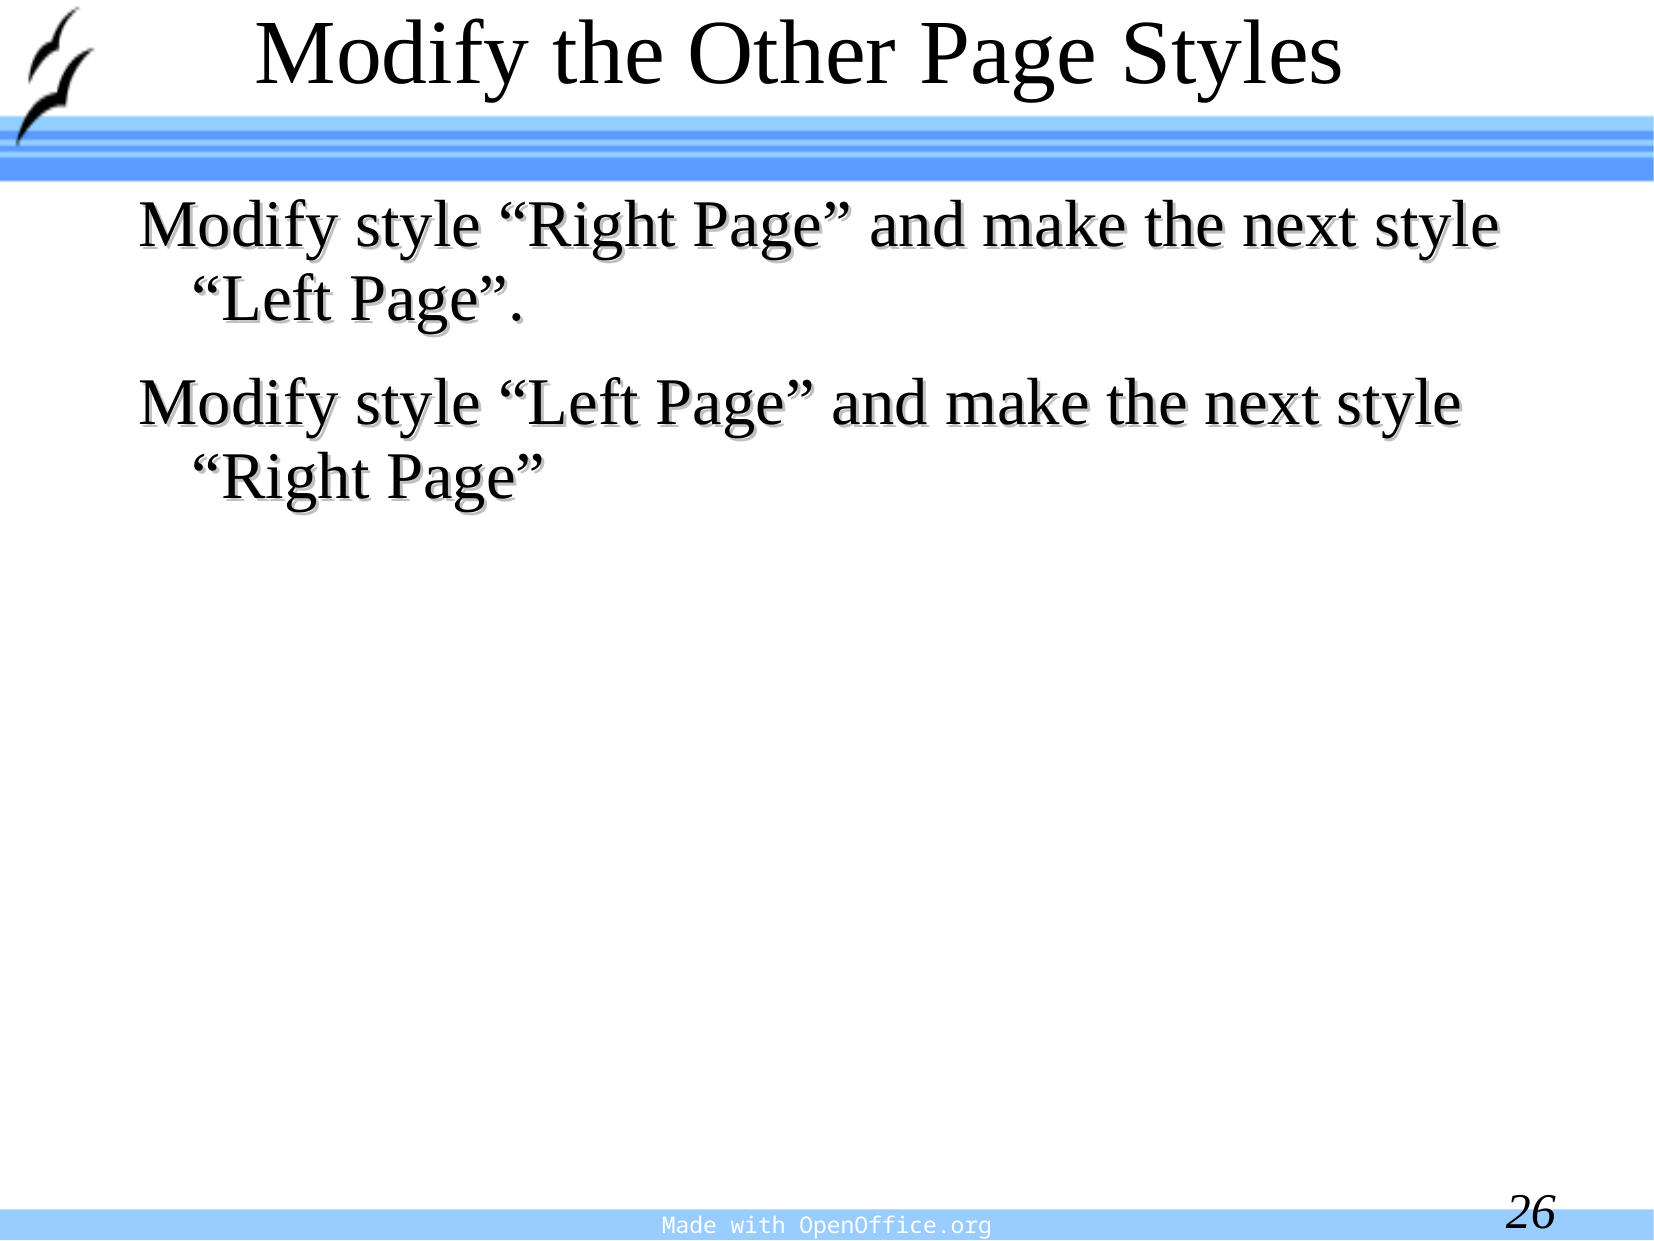

# Modify the Other Page Styles
Modify style “Right Page” and make the next style “Left Page”.
Modify style “Left Page” and make the next style “Right Page”